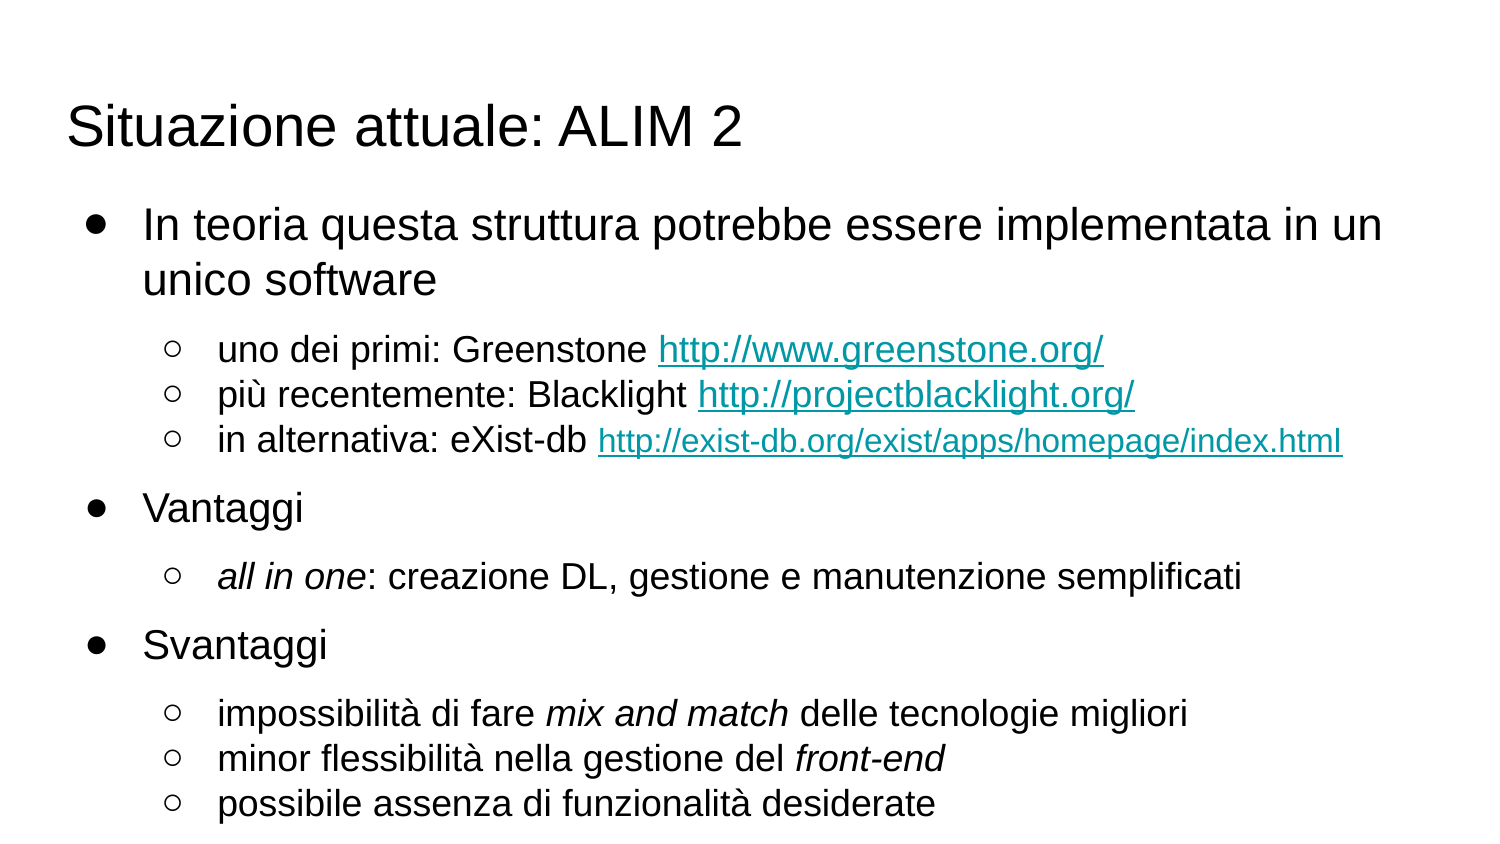

# Situazione attuale: ALIM 2
In teoria questa struttura potrebbe essere implementata in un unico software
uno dei primi: Greenstone http://www.greenstone.org/
più recentemente: Blacklight http://projectblacklight.org/
in alternativa: eXist-db http://exist-db.org/exist/apps/homepage/index.html
Vantaggi
all in one: creazione DL, gestione e manutenzione semplificati
Svantaggi
impossibilità di fare mix and match delle tecnologie migliori
minor flessibilità nella gestione del front-end
possibile assenza di funzionalità desiderate